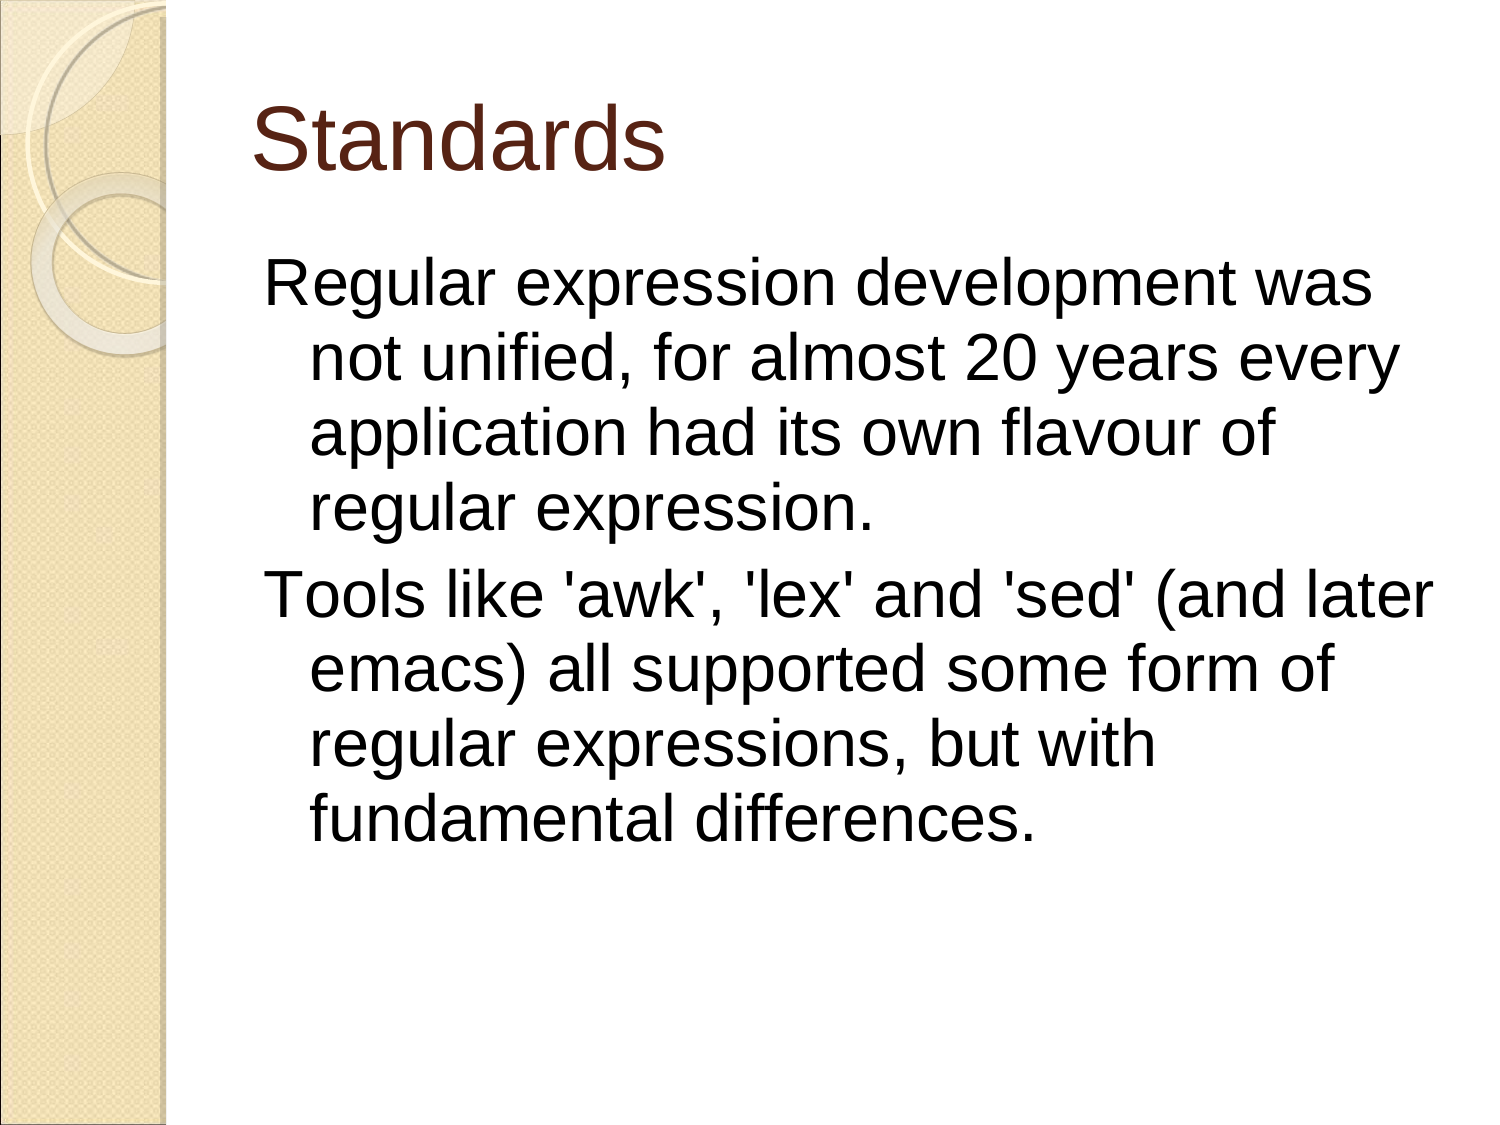

# Standards
Regular expression development was not unified, for almost 20 years every application had its own flavour of regular expression.
Tools like 'awk', 'lex' and 'sed' (and later emacs) all supported some form of regular expressions, but with fundamental differences.